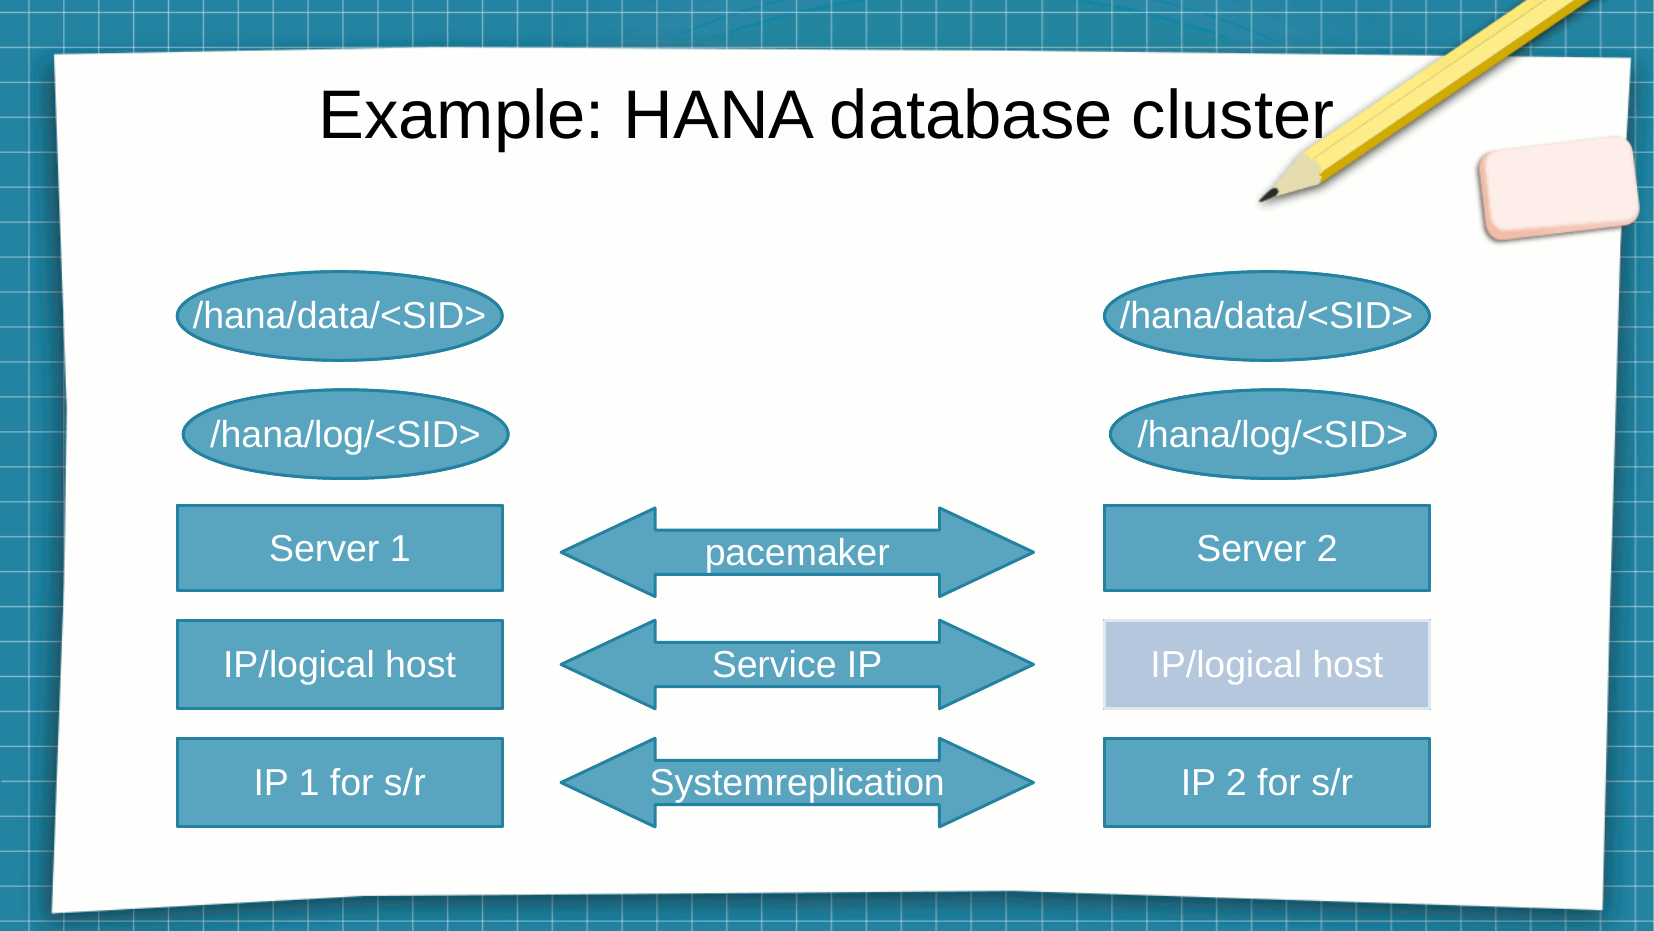

# Example: HANA database cluster
/hana/data/<SID>
/hana/data/<SID>
/hana/data/<SID>
/hana/data/<SID>
/hana/log/<SID>
/hana/log/<SID>
/hana/log/<SID>
/hana/log/<SID>
Server
Server
Server
Server
Server
Server
Server 1
Server
Server
Server
Server
Server
Server
Server
Server 2
Server
pacemaker
IP/logical host
IP/logical host
IP/logical host
IP/logical host
IP/logical host
IP/logical host
IP/logical host
IP/logical host
IP/logical host
IP/logical host
IP/logical host
IP/logical host
IP/logical host
IP/logical host
Service IP
IP/logical host
IP/logical host
IP/logical host
IP/logical host
IP/logical host
IP 1 for s/r
IP/logical host
IP/logical host
IP/logical host
IP/logical host
IP/logical host
IP/logical host
IP 2 for s/r
IP/logical host
Systemreplication